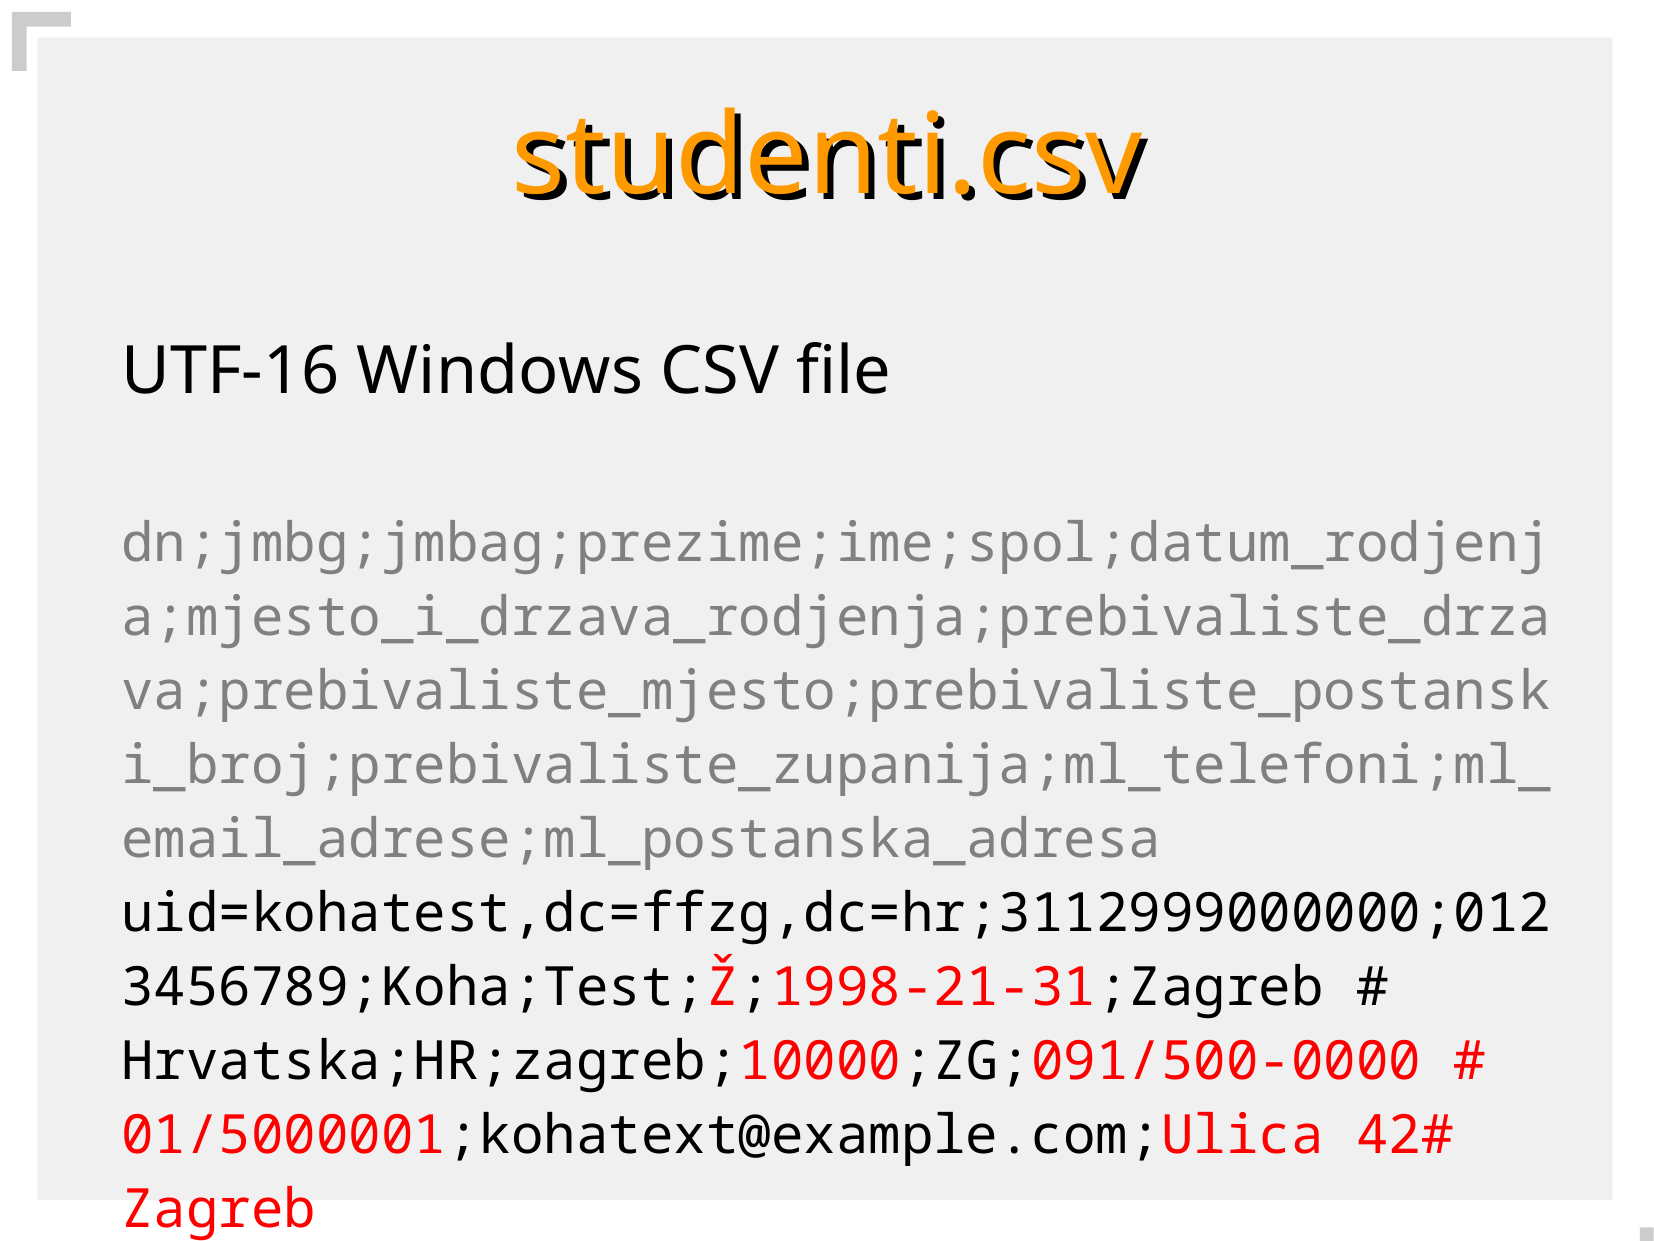

# studenti.csv
UTF-16 Windows CSV file
dn;jmbg;jmbag;prezime;ime;spol;datum_rodjenja;mjesto_i_drzava_rodjenja;prebivaliste_drzava;prebivaliste_mjesto;prebivaliste_postanski_broj;prebivaliste_zupanija;ml_telefoni;ml_email_adrese;ml_postanska_adresa
uid=kohatest,dc=ffzg,dc=hr;3112999000000;0123456789;Koha;Test;Ž;1998-21-31;Zagreb # Hrvatska;HR;zagreb;10000;ZG;091/500-0000 # 01/5000001;kohatext@example.com;Ulica 42# Zagreb